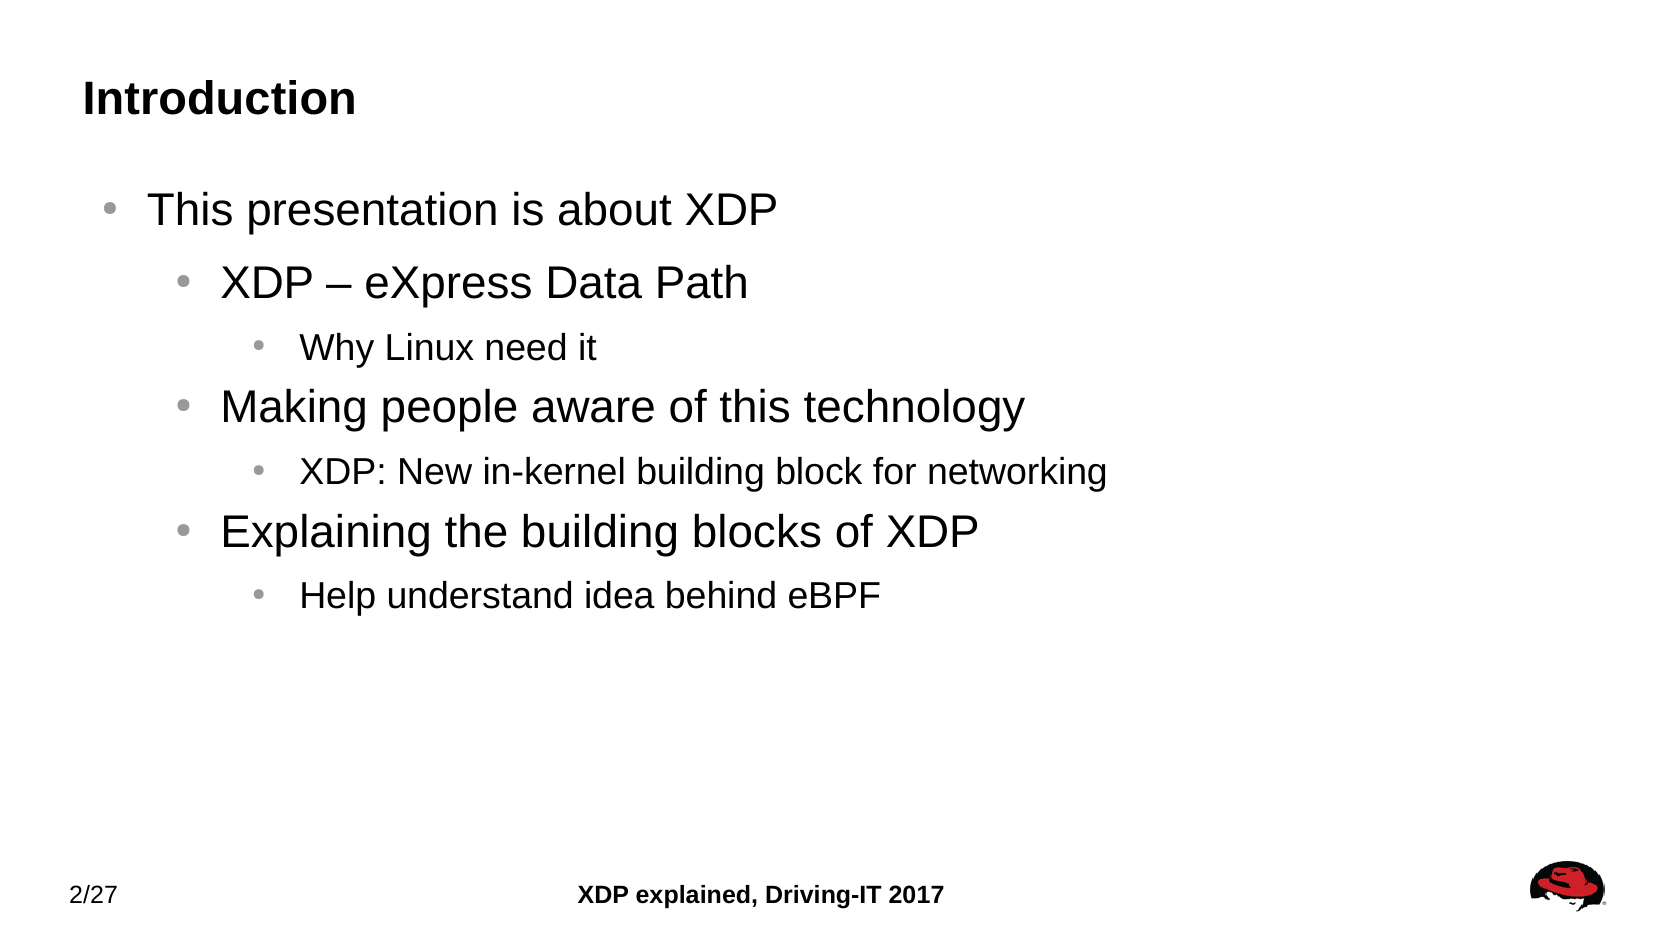

# Introduction
This presentation is about XDP
XDP – eXpress Data Path
Why Linux need it
Making people aware of this technology
XDP: New in-kernel building block for networking
Explaining the building blocks of XDP
Help understand idea behind eBPF